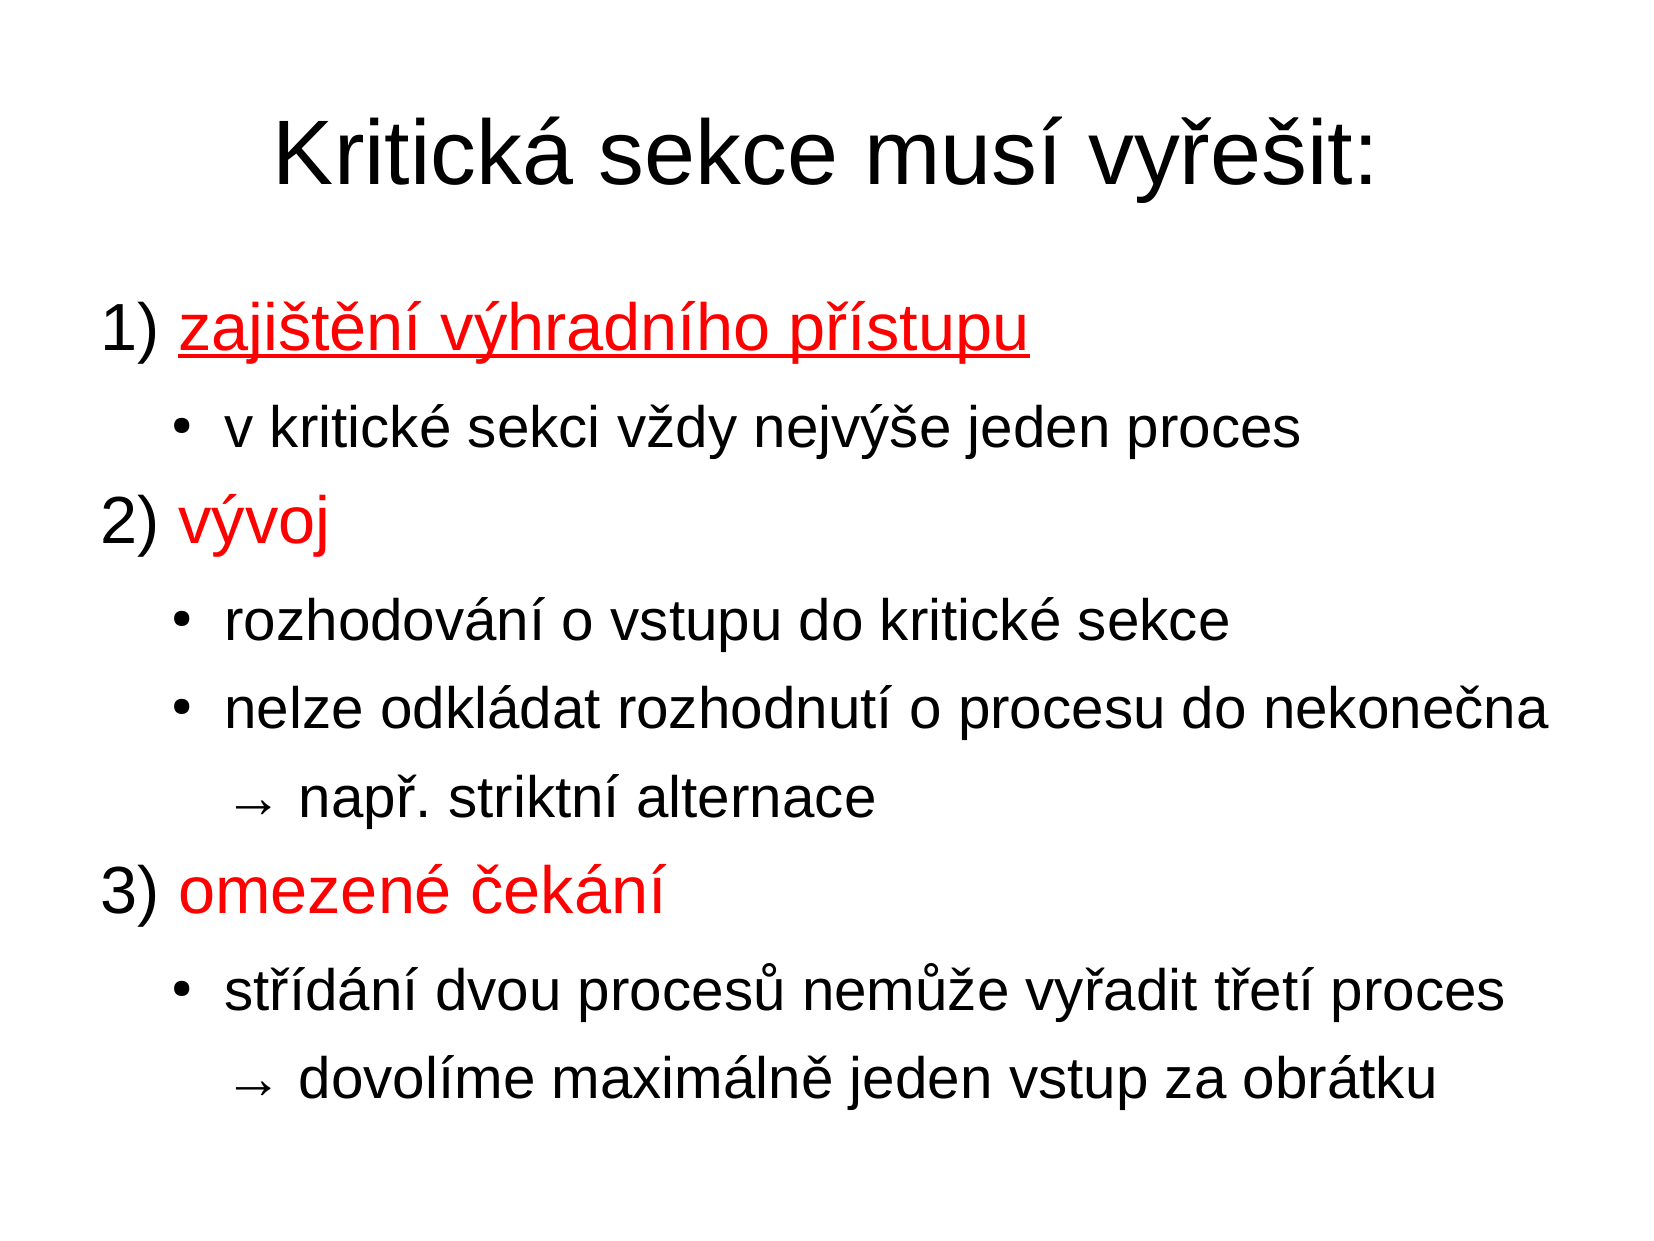

# Kritická sekce musí vyřešit:
 zajištění výhradního přístupu
v kritické sekci vždy nejvýše jeden proces
 vývoj
rozhodování o vstupu do kritické sekce
nelze odkládat rozhodnutí o procesu do nekonečna
→ např. striktní alternace
 omezené čekání
střídání dvou procesů nemůže vyřadit třetí proces
→ dovolíme maximálně jeden vstup za obrátku